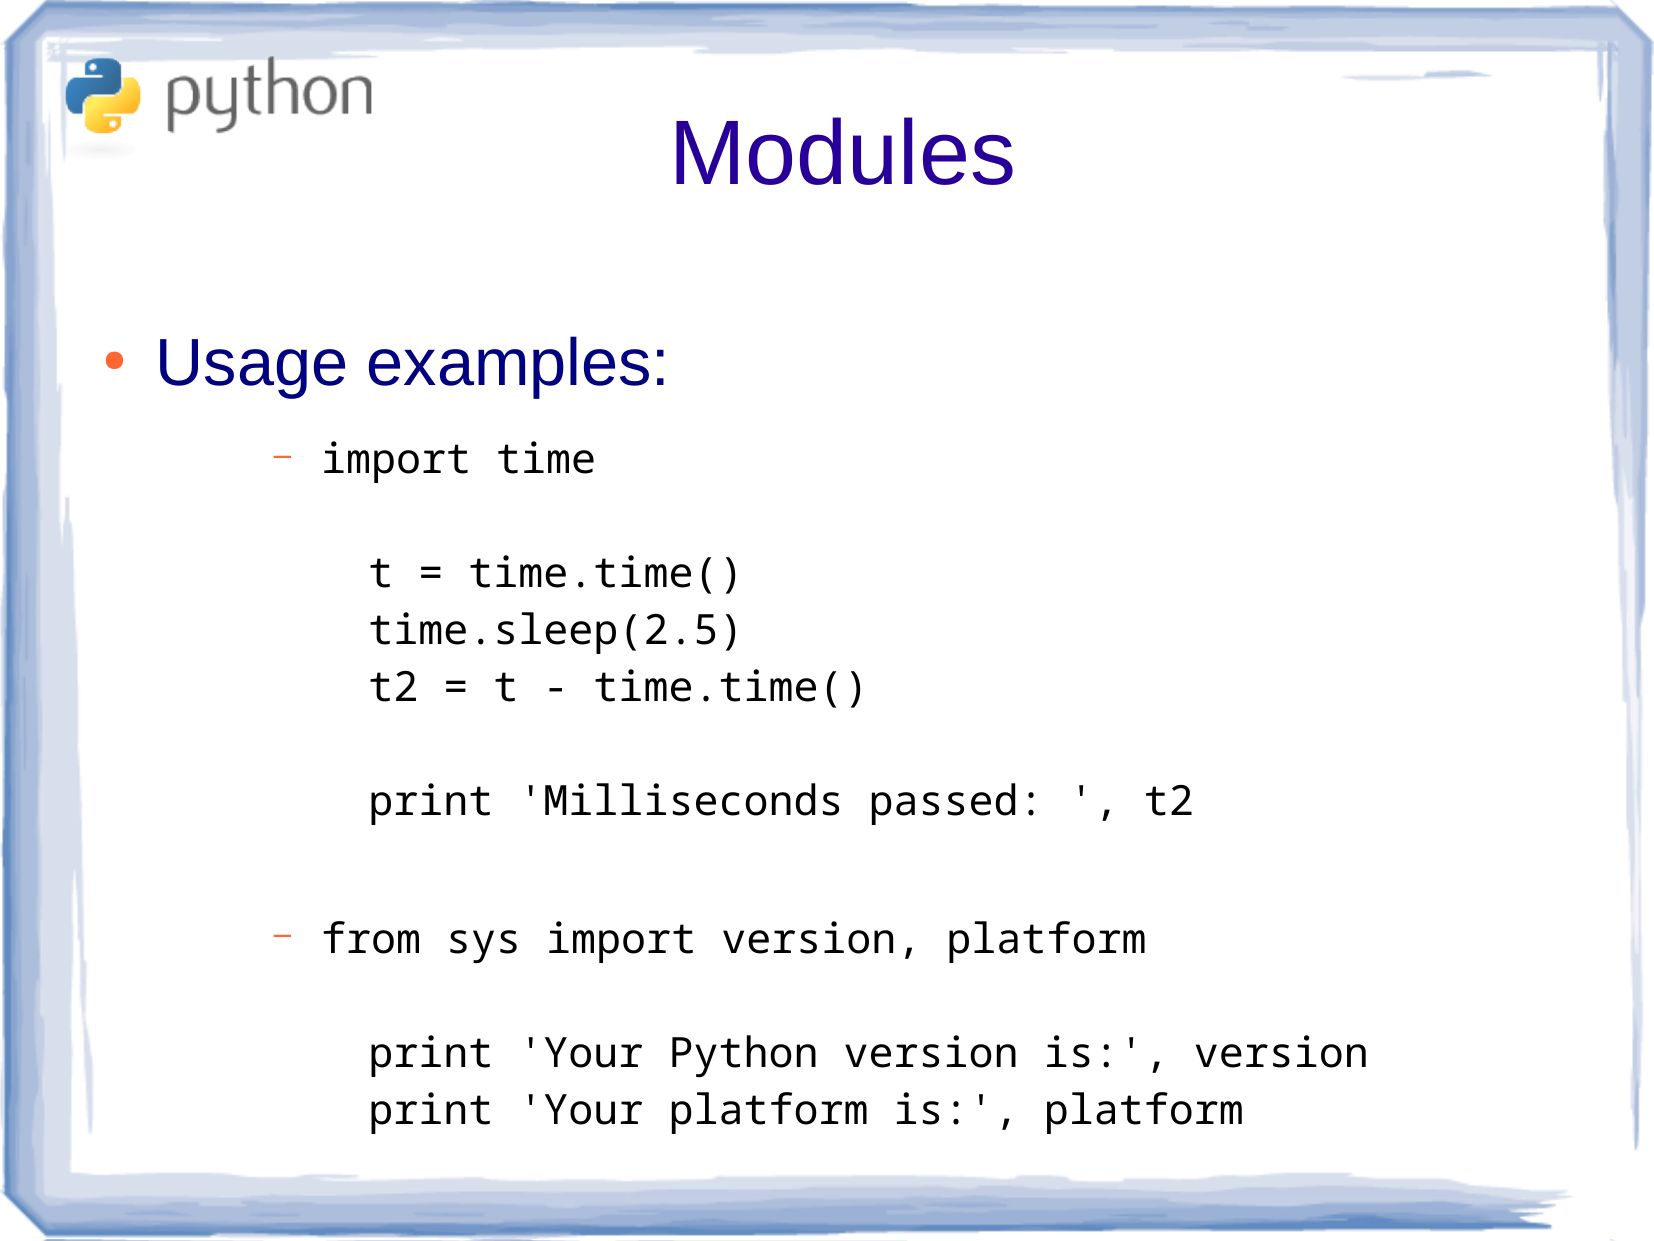

# Modules
Usage examples:
import time
t = time.time()
time.sleep(2.5)
t2 = t - time.time()
print 'Milliseconds passed: ', t2
from sys import version, platform
print 'Your Python version is:', version
print 'Your platform is:', platform